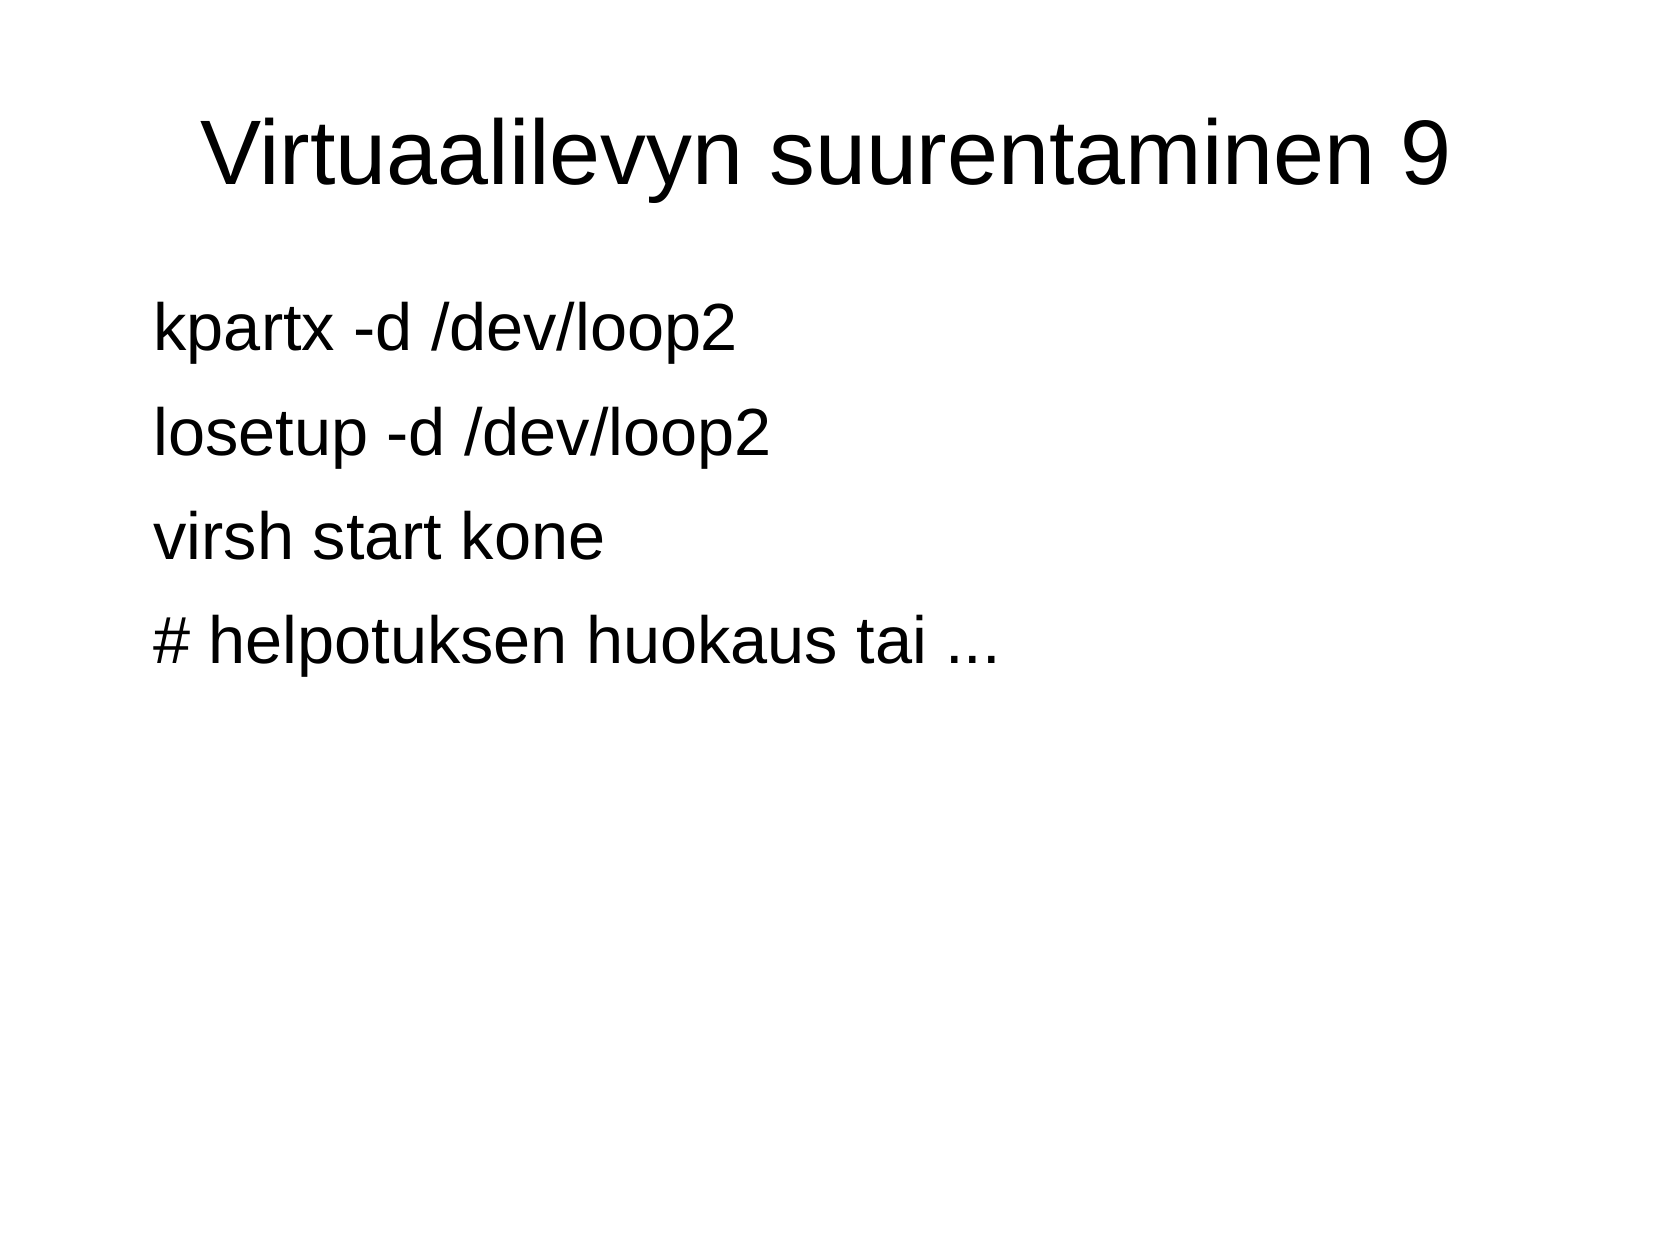

# Virtuaalilevyn suurentaminen 9
kpartx -d /dev/loop2
losetup -d /dev/loop2
virsh start kone
# helpotuksen huokaus tai ...